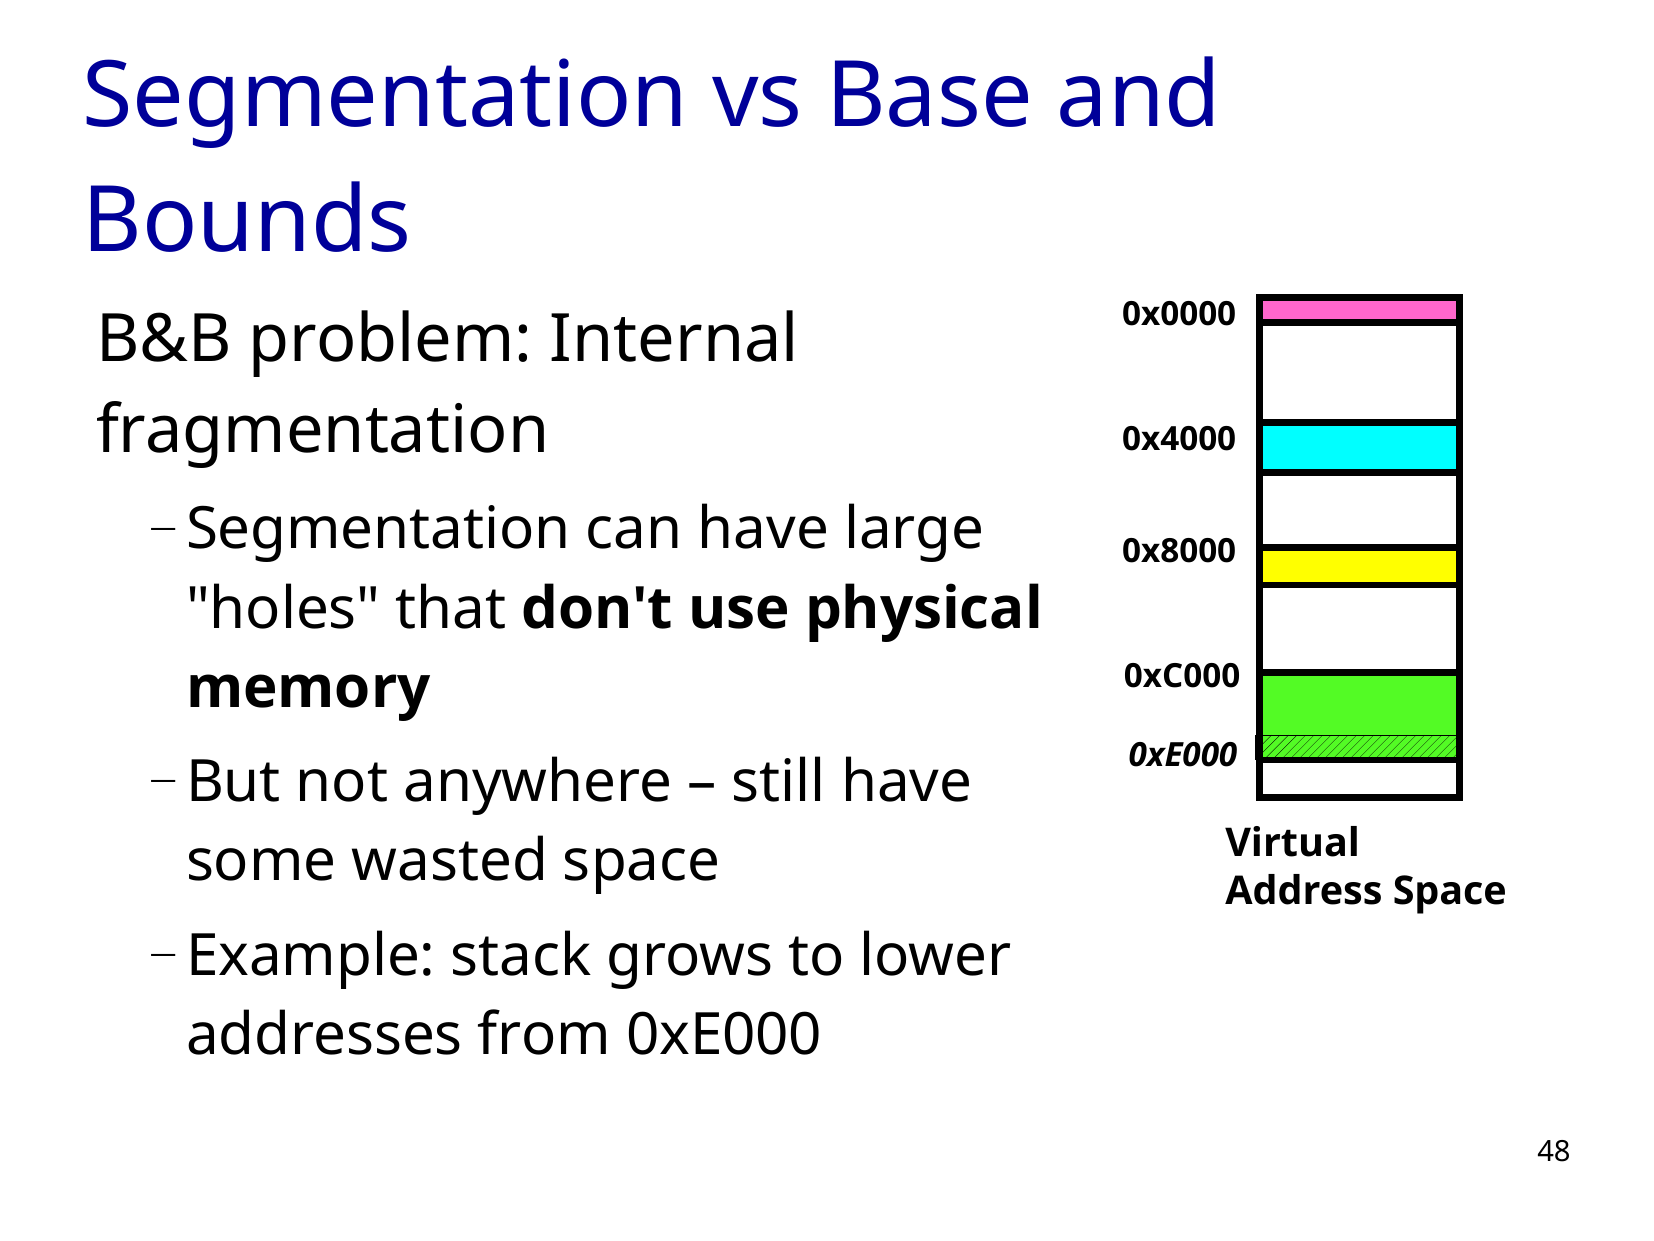

# Segmentation vs Base and Bounds
0x0000
0x4000
0x8000
0xC000
0xE000
Virtual
Address Space
B&B problem: Internal fragmentation
Segmentation can have large "holes" that don't use physical memory
But not anywhere – still have some wasted space
Example: stack grows to lower addresses from 0xE000
48